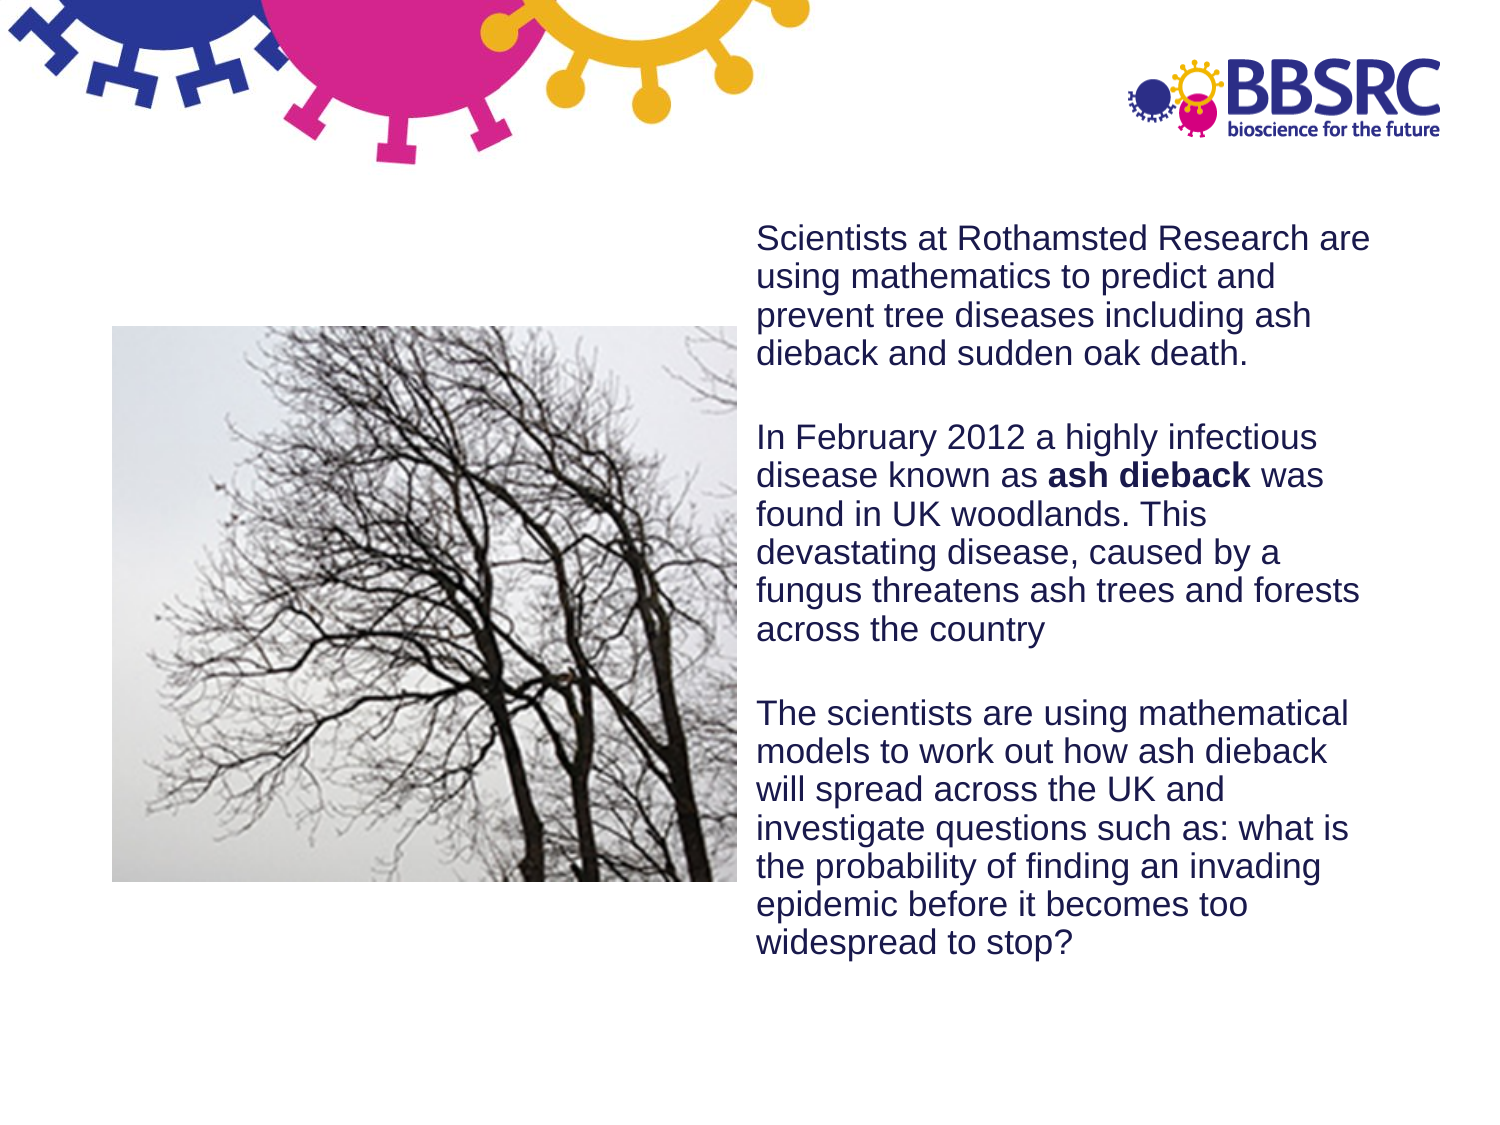

# Scientists at Rothamsted Research are using mathematics to predict and prevent tree diseases including ash dieback and sudden oak death.
In February 2012 a highly infectious disease known as ash dieback was found in UK woodlands. This devastating disease, caused by a fungus threatens ash trees and forests across the country
The scientists are using mathematical models to work out how ash dieback will spread across the UK and investigate questions such as: what is the probability of finding an invading epidemic before it becomes too widespread to stop?